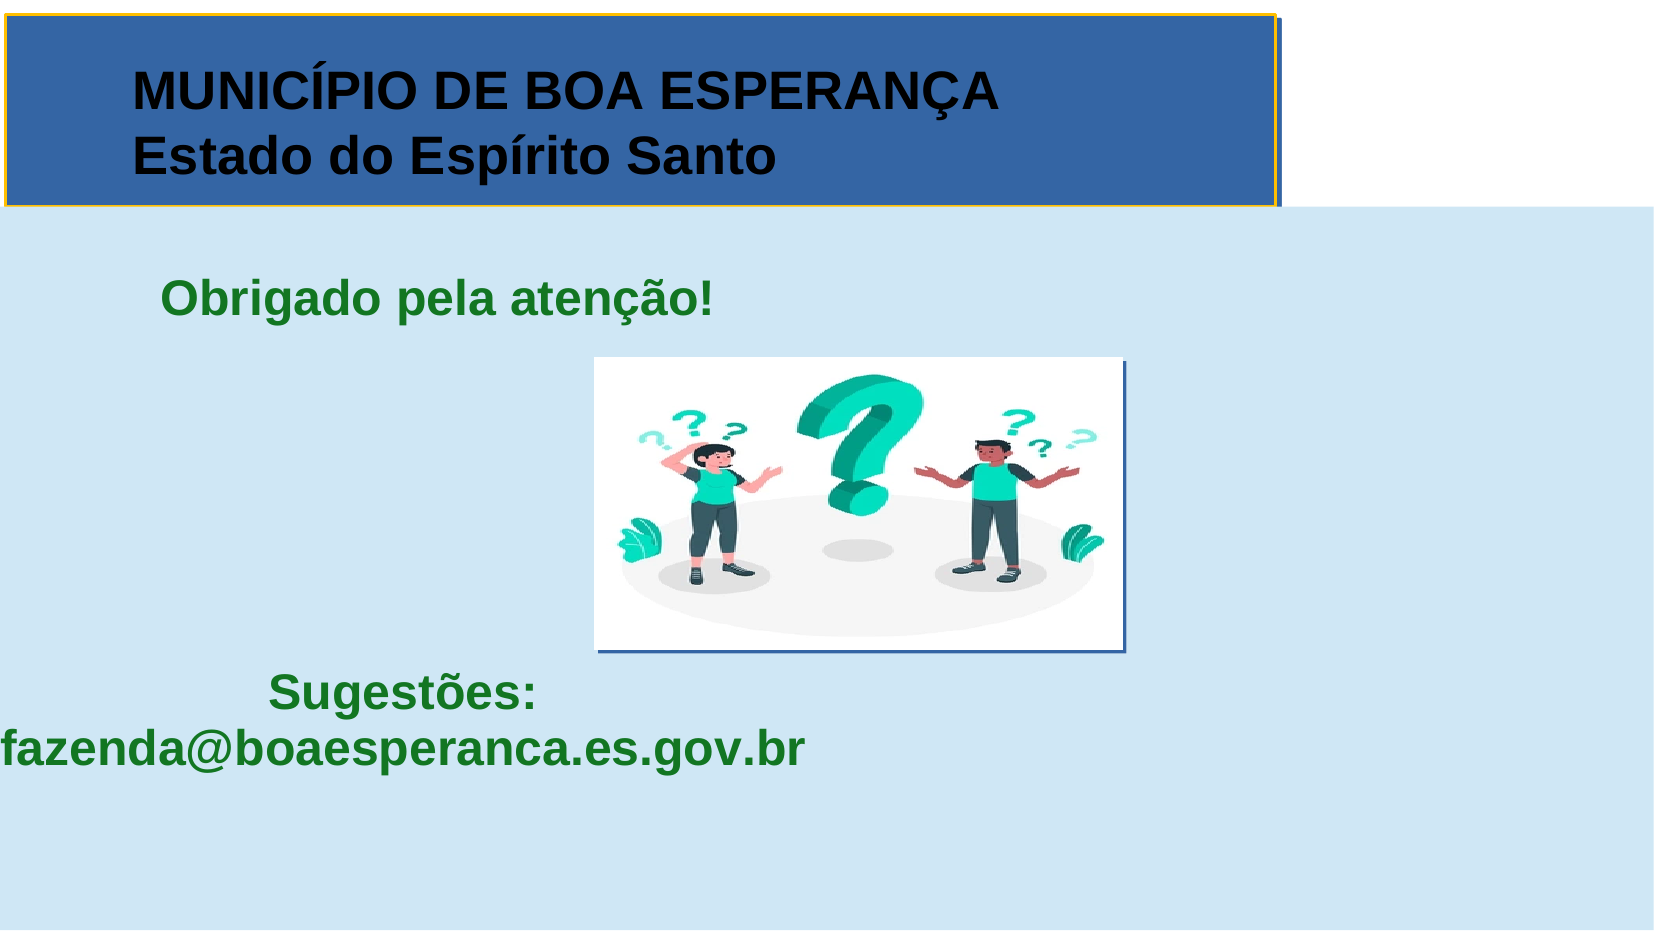

# MUNICÍPIO DE BOA ESPERANÇA Estado do Espírito Santo
 Obrigado pela atenção!
Sugestões:
fazenda@boaesperanca.es.gov.br